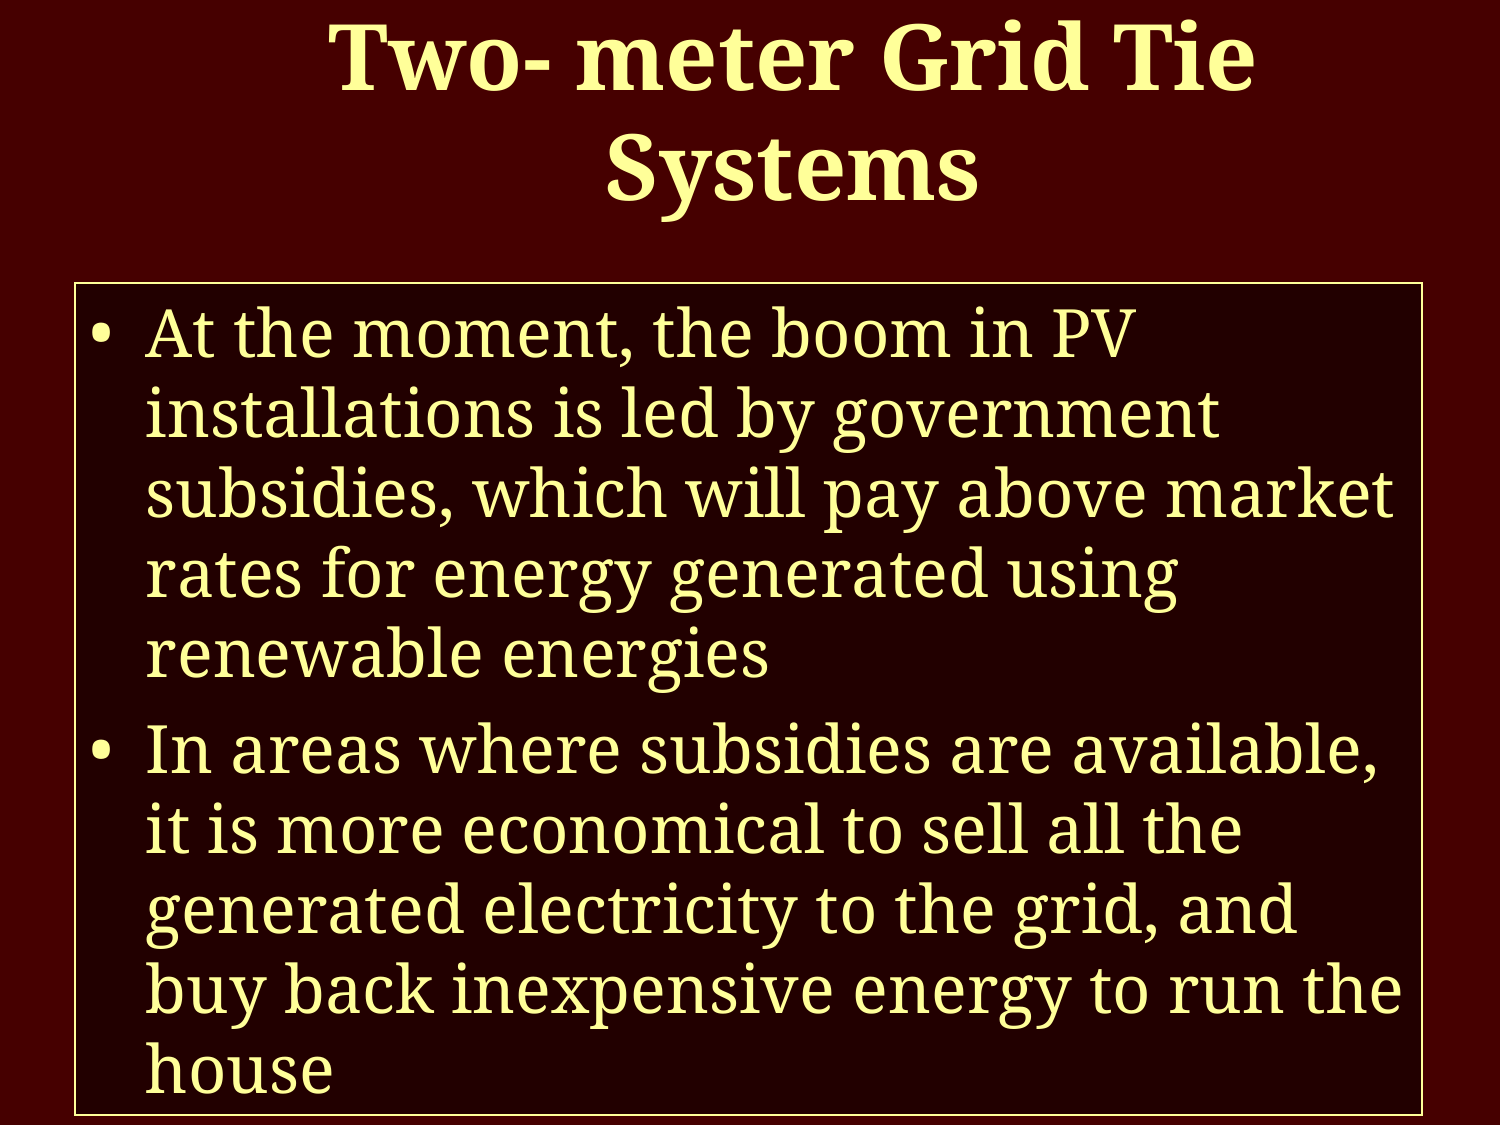

# Two- meter Grid Tie Systems
At the moment, the boom in PV installations is led by government subsidies, which will pay above market rates for energy generated using renewable energies
In areas where subsidies are available, it is more economical to sell all the generated electricity to the grid, and buy back inexpensive energy to run the house
Engineering Photovoltaic Systems
17